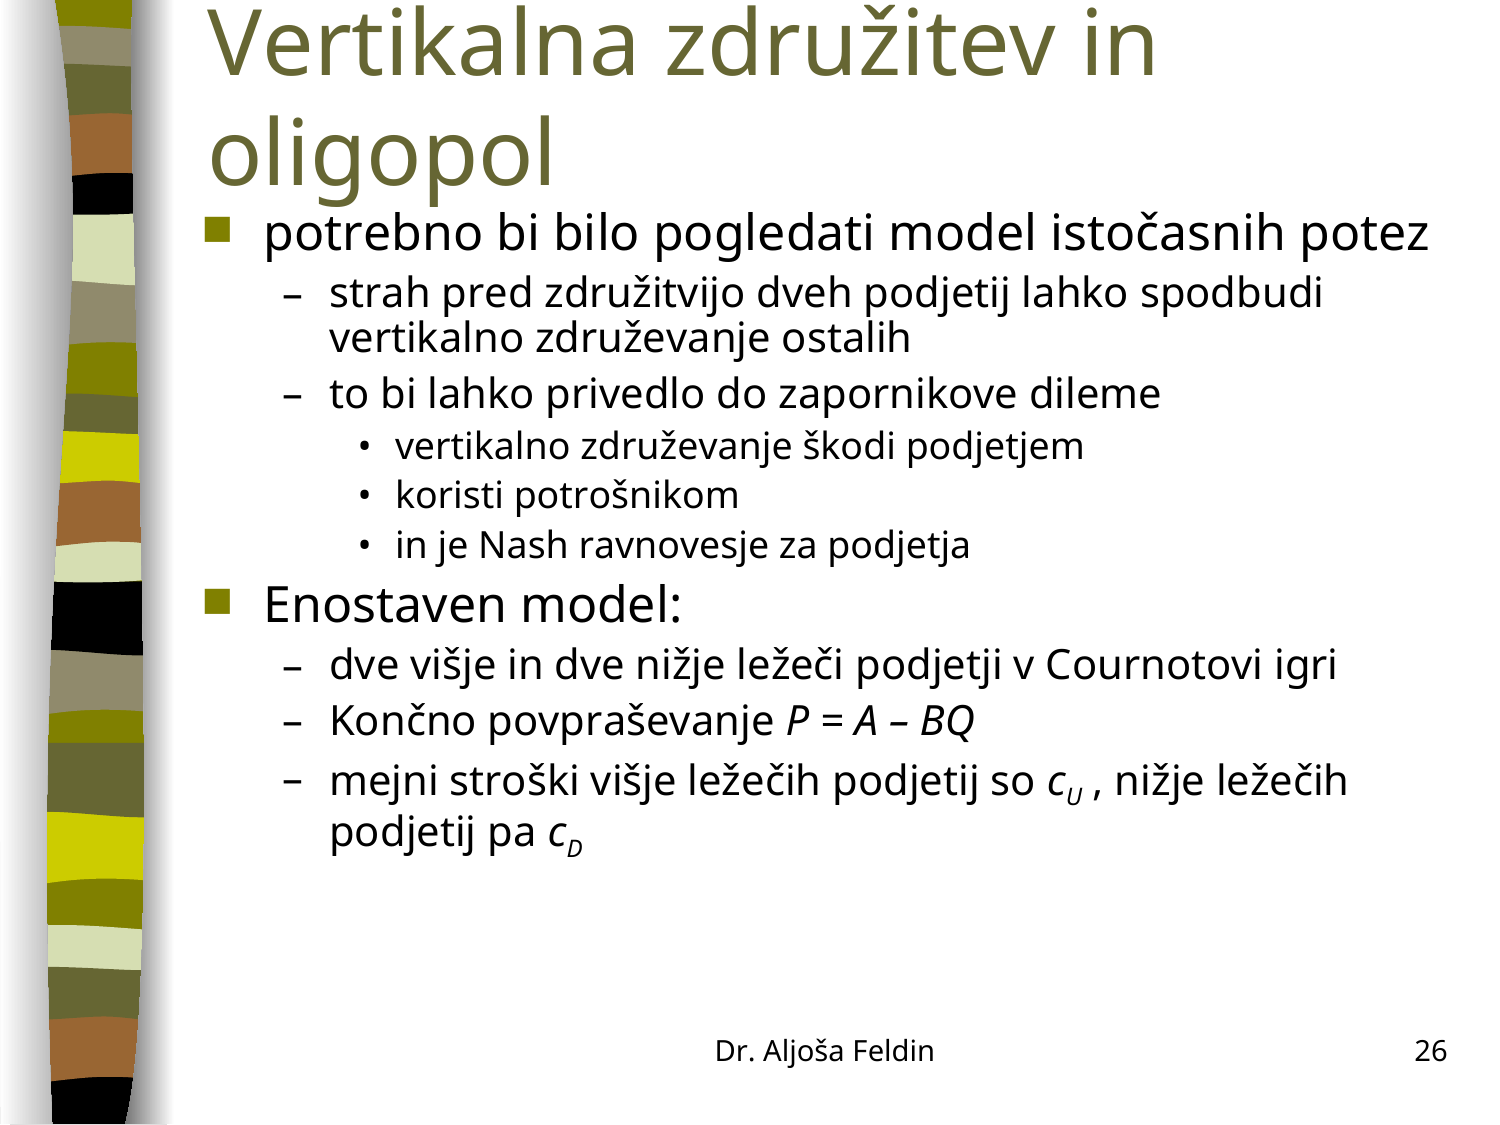

# Vertikalna združitev in oligopol
potrebno bi bilo pogledati model istočasnih potez
strah pred združitvijo dveh podjetij lahko spodbudi vertikalno združevanje ostalih
to bi lahko privedlo do zapornikove dileme
vertikalno združevanje škodi podjetjem
koristi potrošnikom
in je Nash ravnovesje za podjetja
Enostaven model:
dve višje in dve nižje ležeči podjetji v Cournotovi igri
Končno povpraševanje P = A – BQ
mejni stroški višje ležečih podjetij so cU , nižje ležečih podjetij pa cD
Dr. Aljoša Feldin